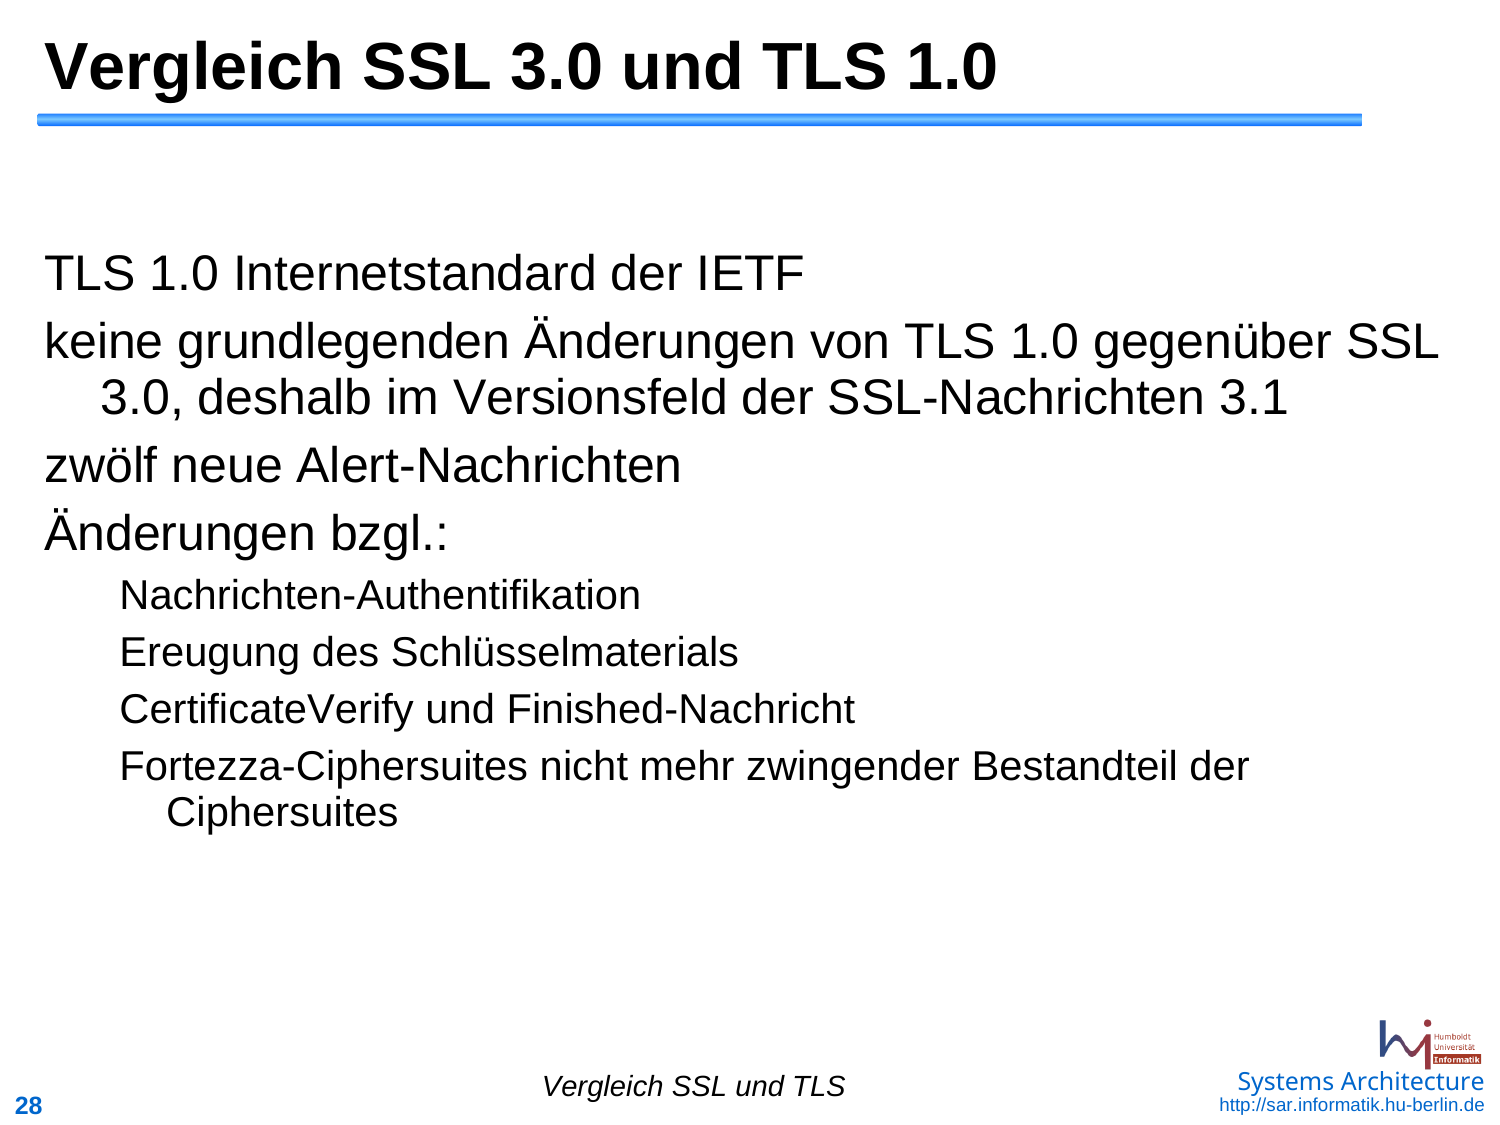

# Vergleich SSL 3.0 und TLS 1.0
TLS 1.0 Internetstandard der IETF
keine grundlegenden Änderungen von TLS 1.0 gegenüber SSL 3.0, deshalb im Versionsfeld der SSL-Nachrichten 3.1
zwölf neue Alert-Nachrichten
Änderungen bzgl.:
Nachrichten-Authentifikation
Ereugung des Schlüsselmaterials
CertificateVerify und Finished-Nachricht
Fortezza-Ciphersuites nicht mehr zwingender Bestandteil der Ciphersuites
Vergleich SSL und TLS